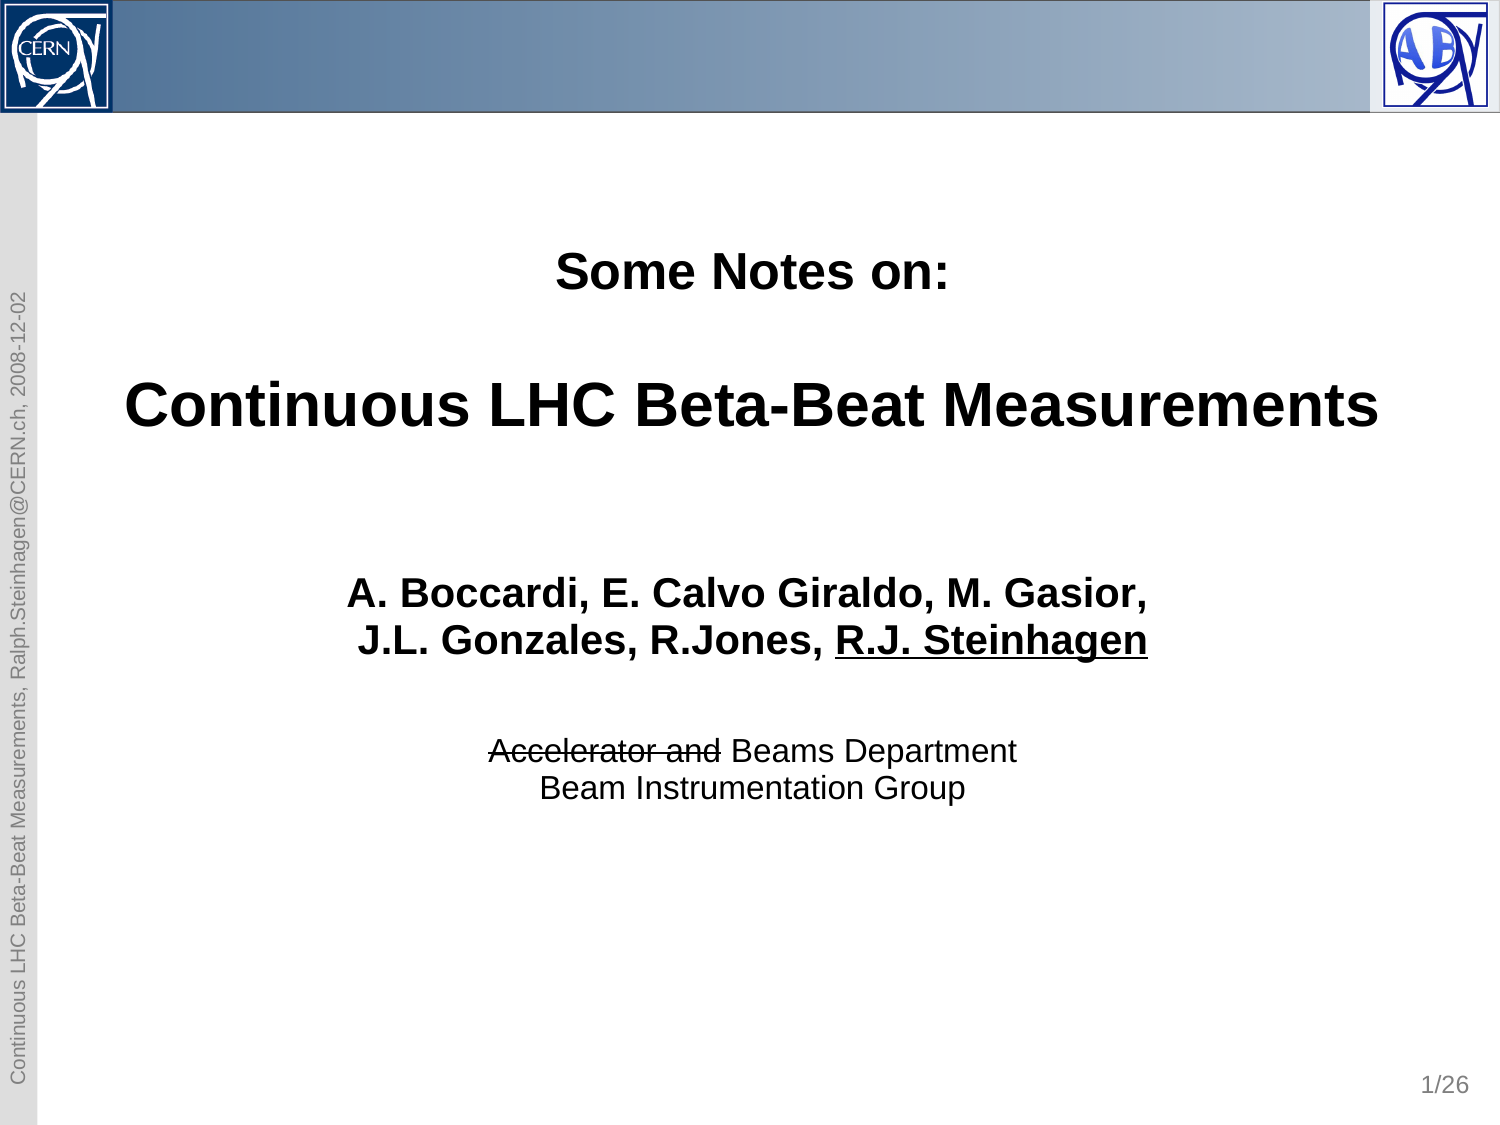

# Some Notes on: Continuous LHC Beta-Beat Measurements A. Boccardi, E. Calvo Giraldo, M. Gasior, J.L. Gonzales, R.Jones, R.J. Steinhagen Accelerator and Beams Department Beam Instrumentation Group